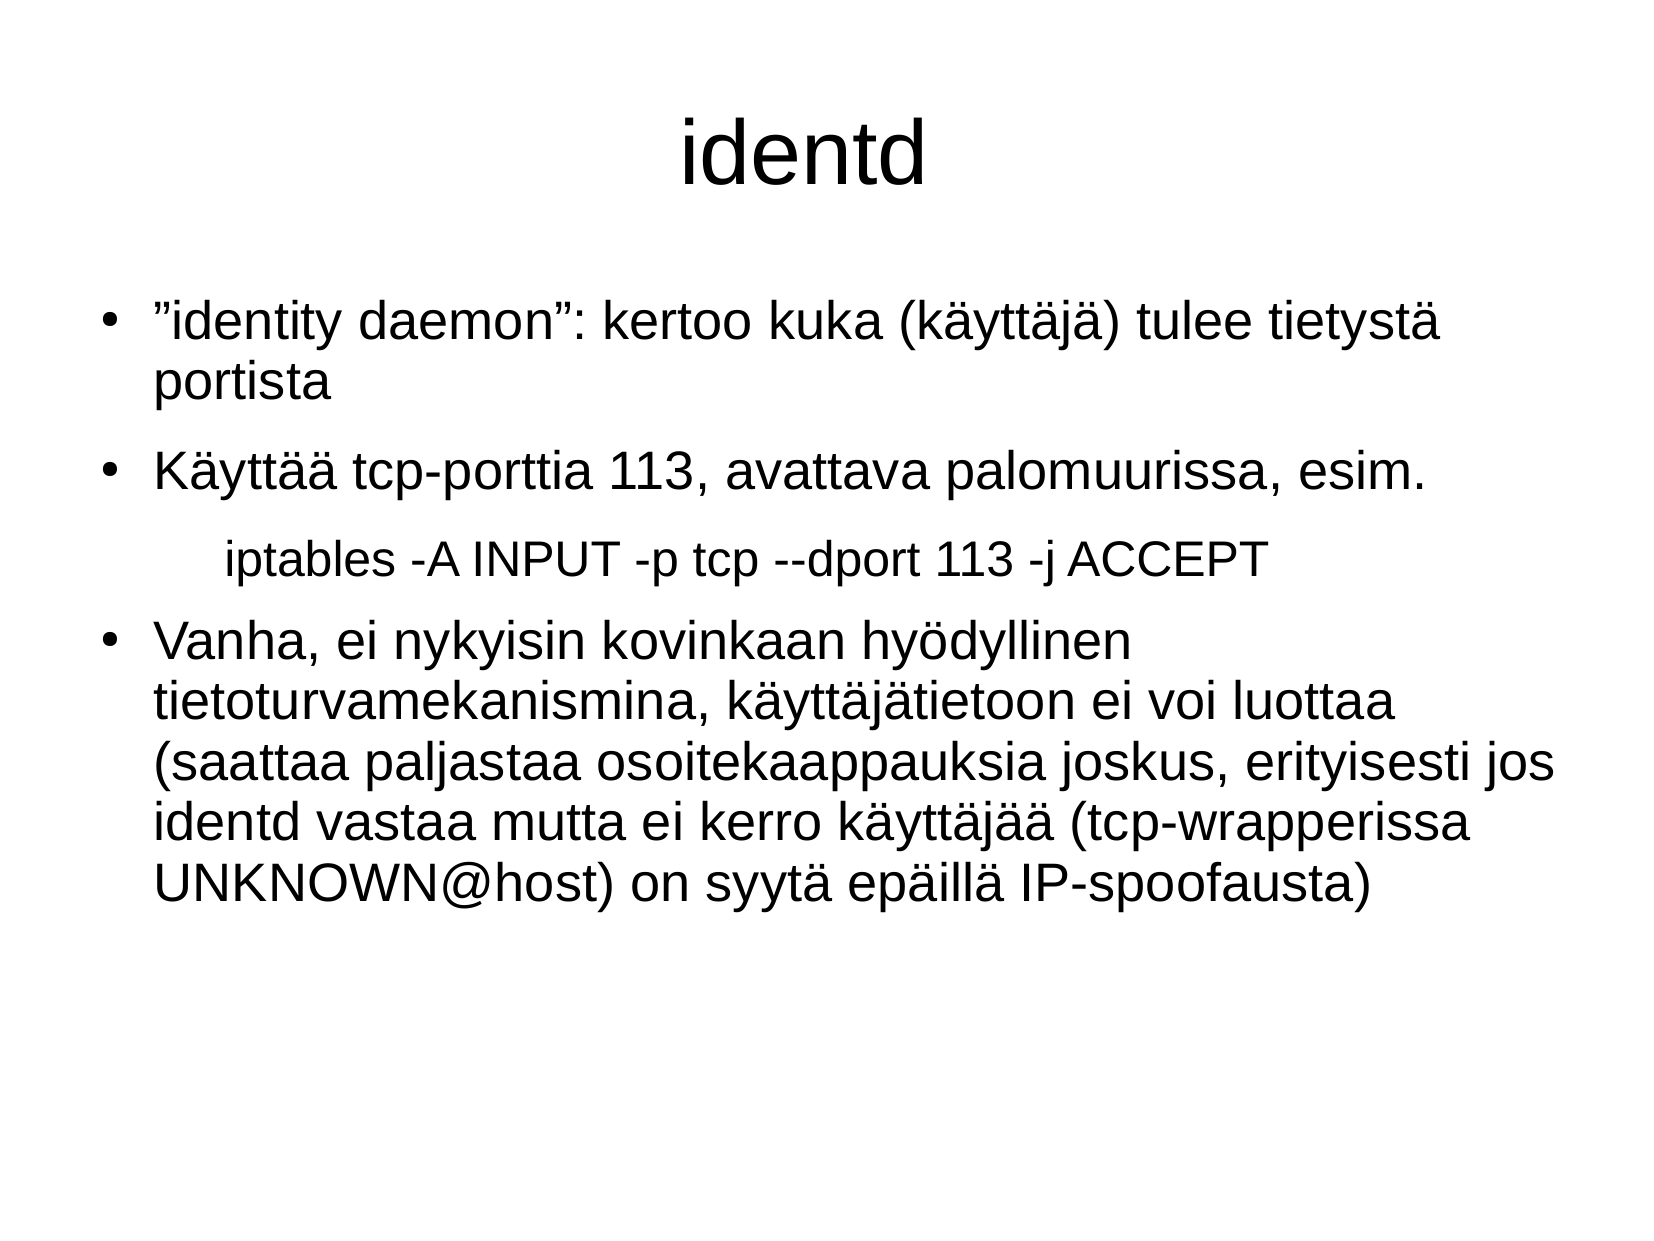

# identd
”identity daemon”: kertoo kuka (käyttäjä) tulee tietystä portista
Käyttää tcp-porttia 113, avattava palomuurissa, esim.
iptables -A INPUT -p tcp --dport 113 -j ACCEPT
Vanha, ei nykyisin kovinkaan hyödyllinen tietoturvamekanismina, käyttäjätietoon ei voi luottaa (saattaa paljastaa osoitekaappauksia joskus, erityisesti jos identd vastaa mutta ei kerro käyttäjää (tcp-wrapperissa UNKNOWN@host) on syytä epäillä IP-spoofausta)